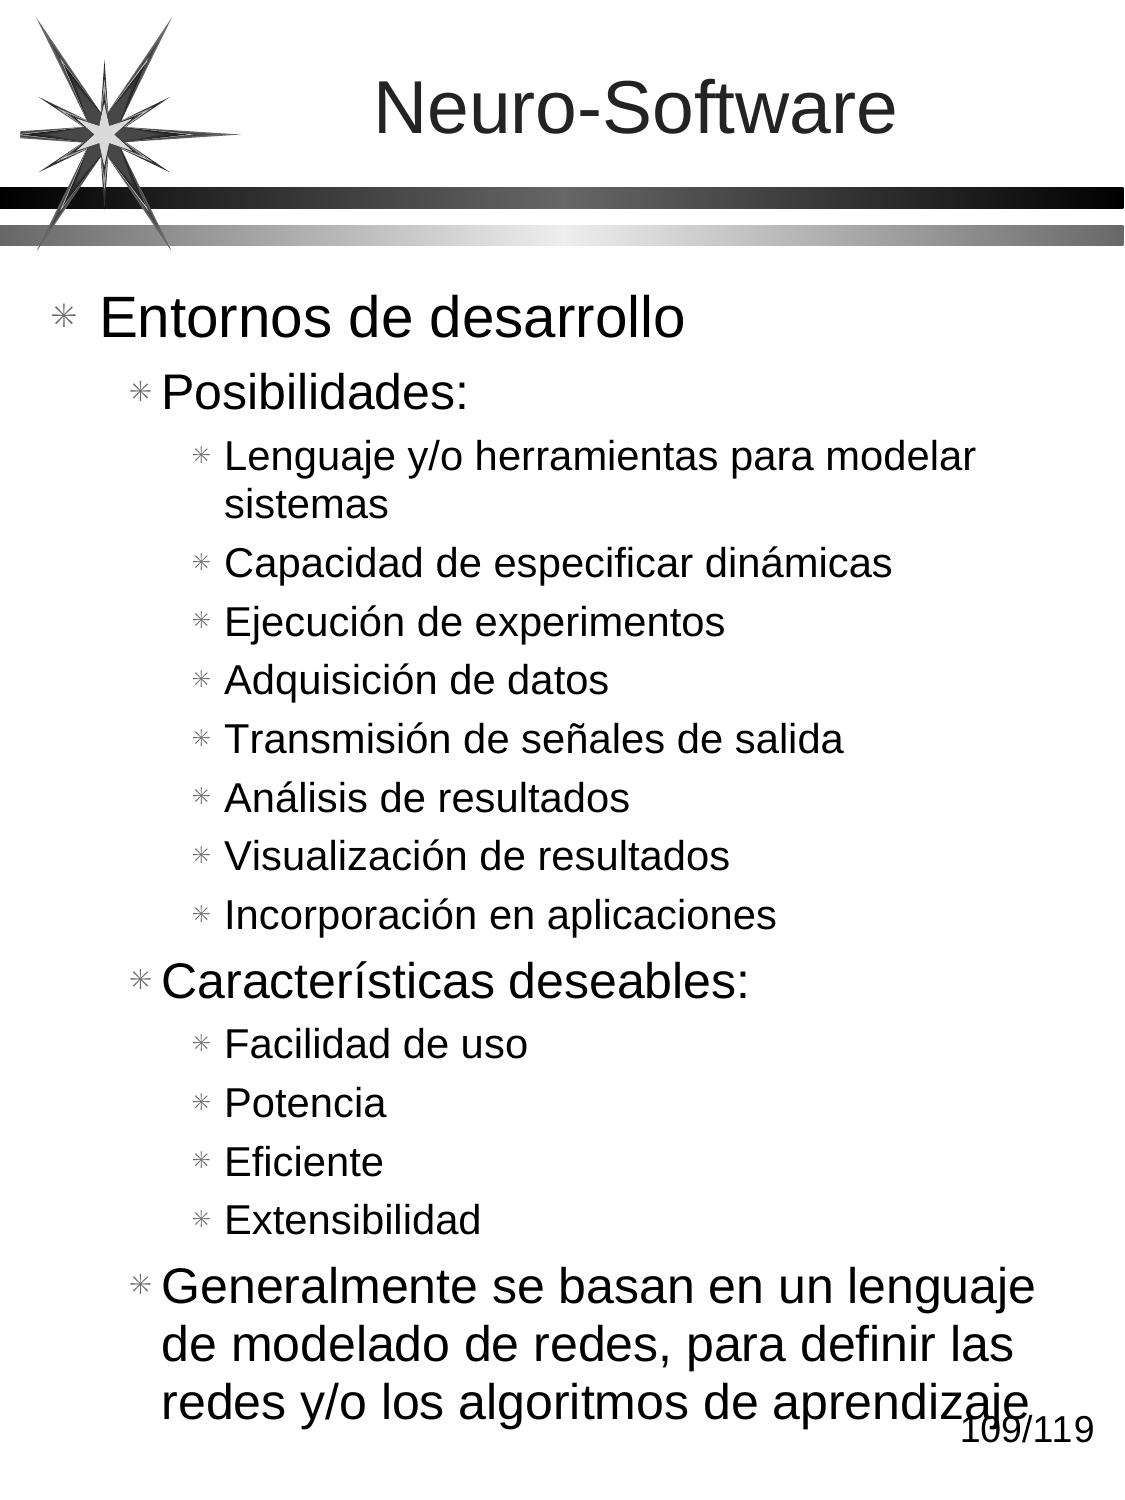

# Neuro-Software
Entornos de desarrollo
Posibilidades:
Lenguaje y/o herramientas para modelar sistemas
Capacidad de especificar dinámicas
Ejecución de experimentos
Adquisición de datos
Transmisión de señales de salida
Análisis de resultados
Visualización de resultados
Incorporación en aplicaciones
Características deseables:
Facilidad de uso
Potencia
Eficiente
Extensibilidad
Generalmente se basan en un lenguaje de modelado de redes, para definir las redes y/o los algoritmos de aprendizaje